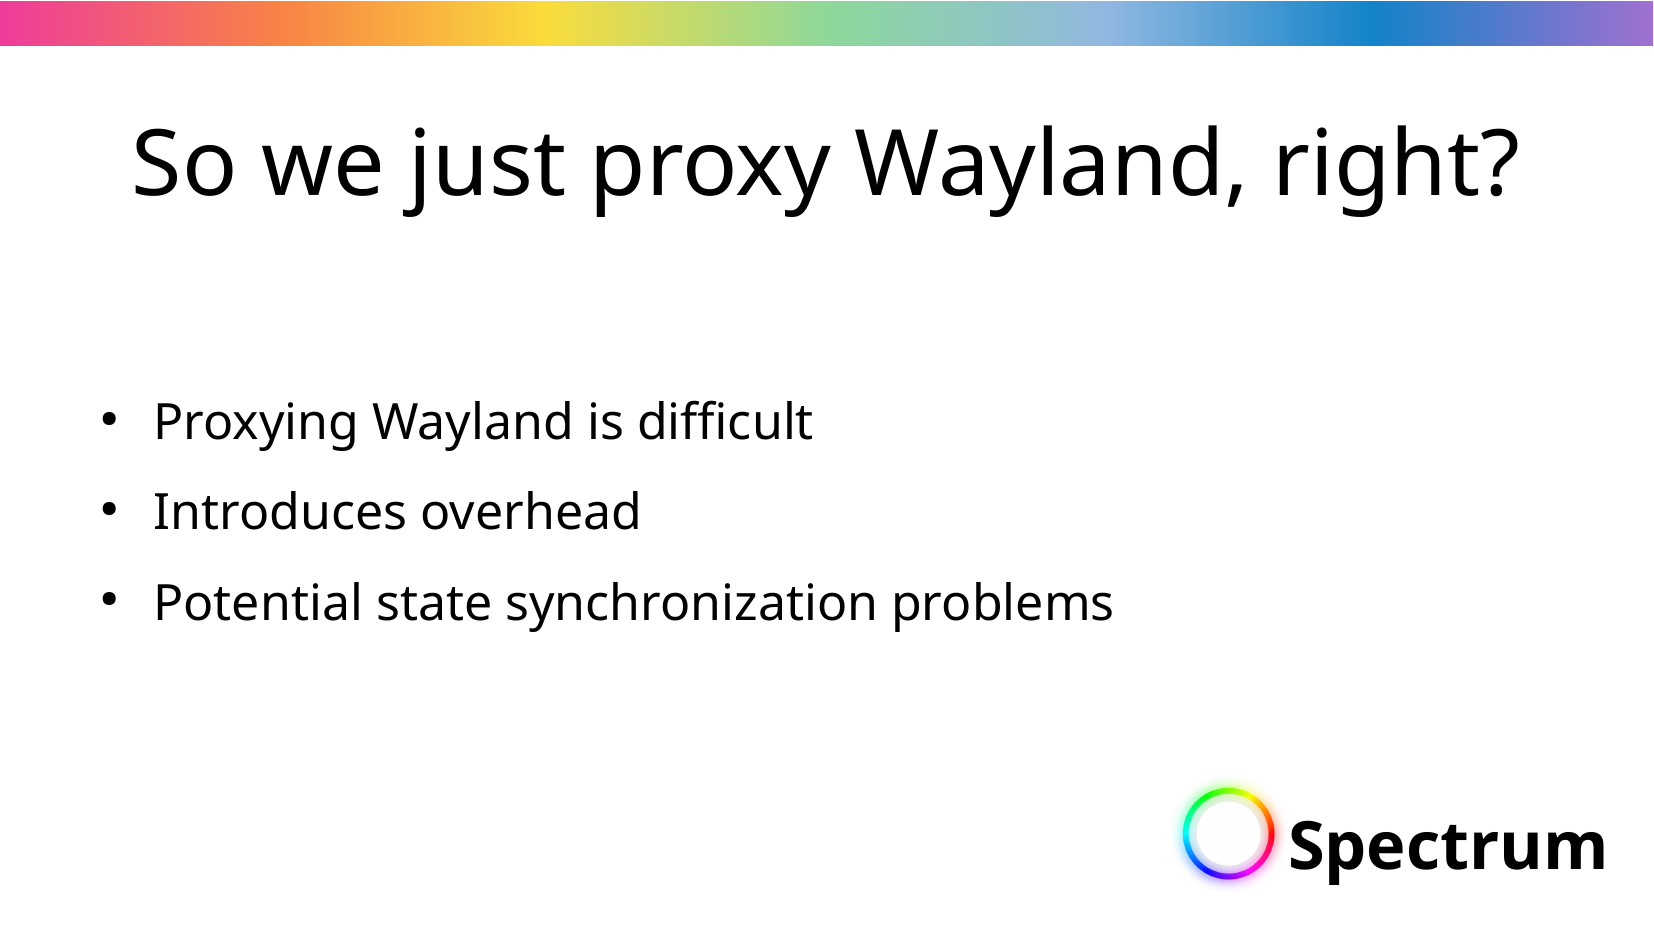

# So we just proxy Wayland, right?
Proxying Wayland is difficult
Introduces overhead
Potential state synchronization problems